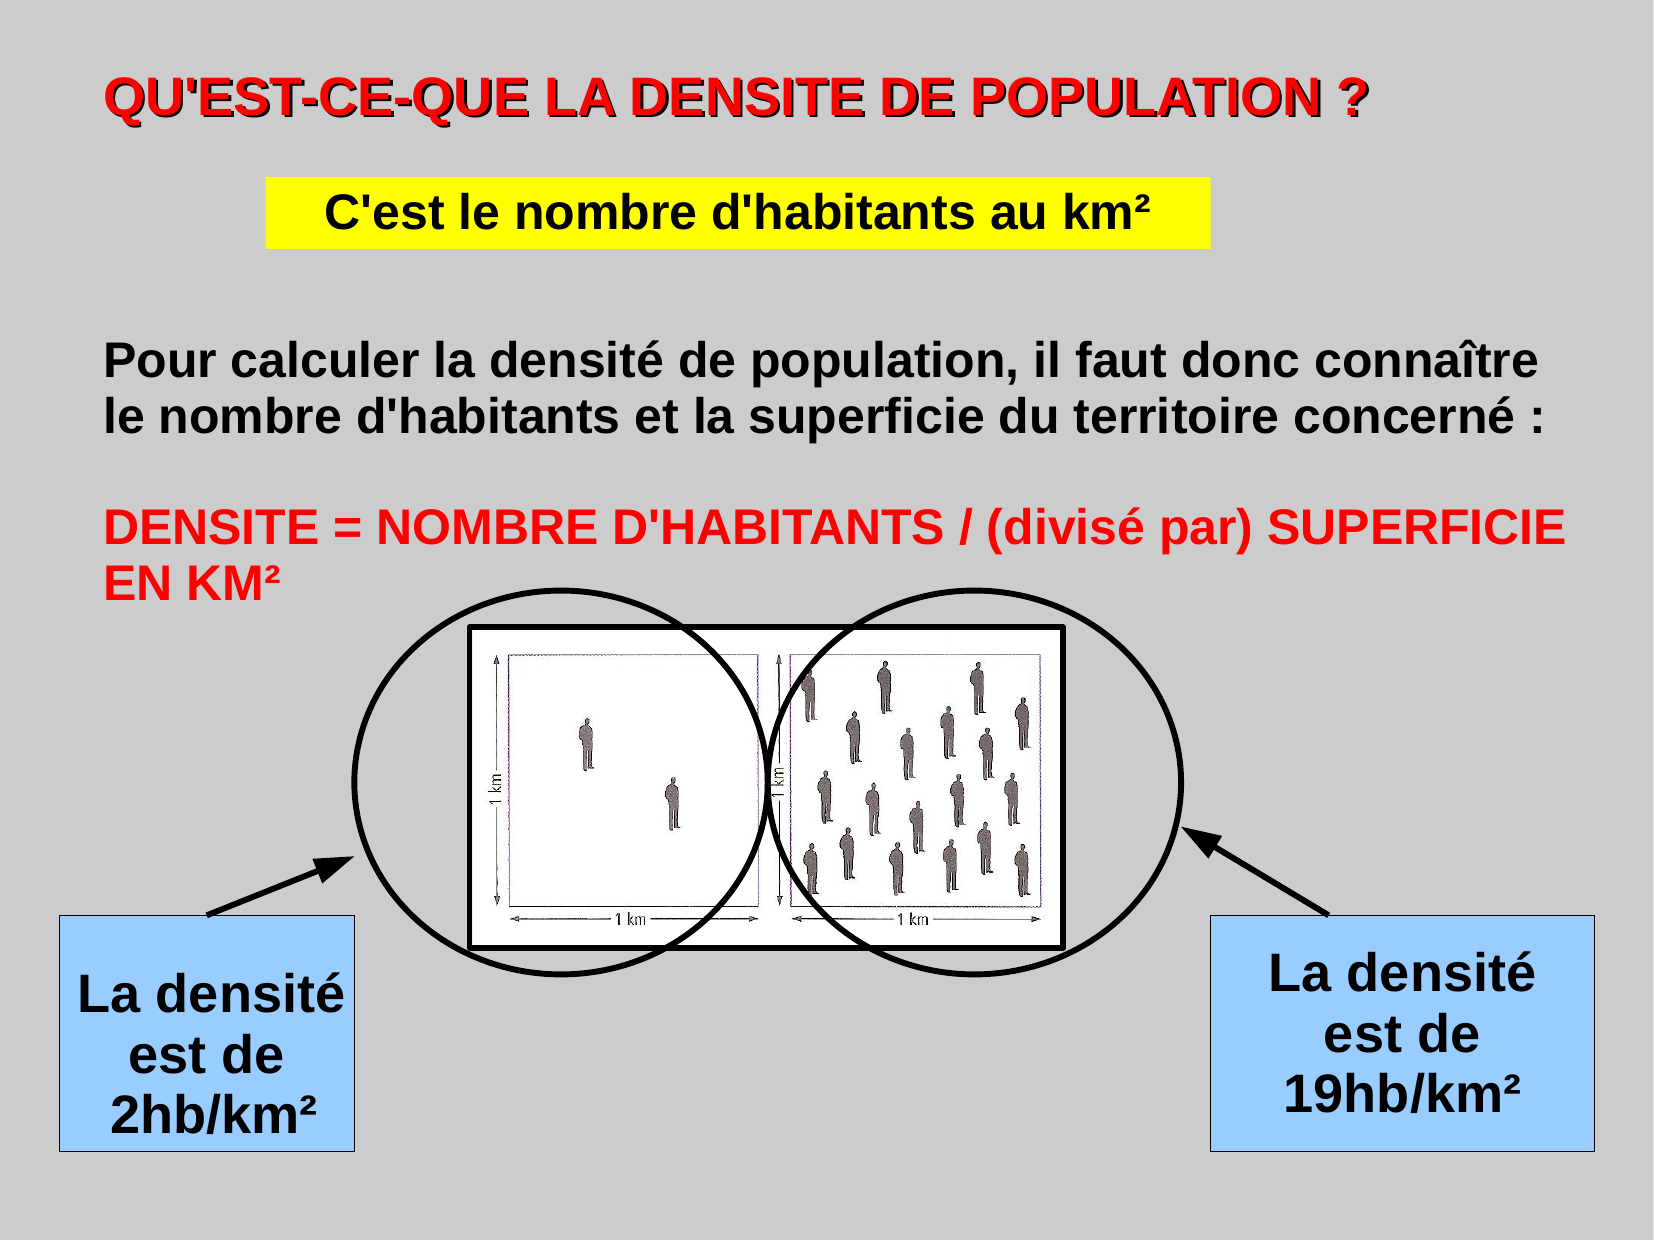

QU'EST-CE-QUE LA DENSITE DE POPULATION ?
C'est le nombre d'habitants au km²
Pour calculer la densité de population, il faut donc connaître le nombre d'habitants et la superficie du territoire concerné :
DENSITE = NOMBRE D'HABITANTS / (divisé par) SUPERFICIE EN KM²
 La densité
 est de
 2hb/km²
La densité
 est de
19hb/km²